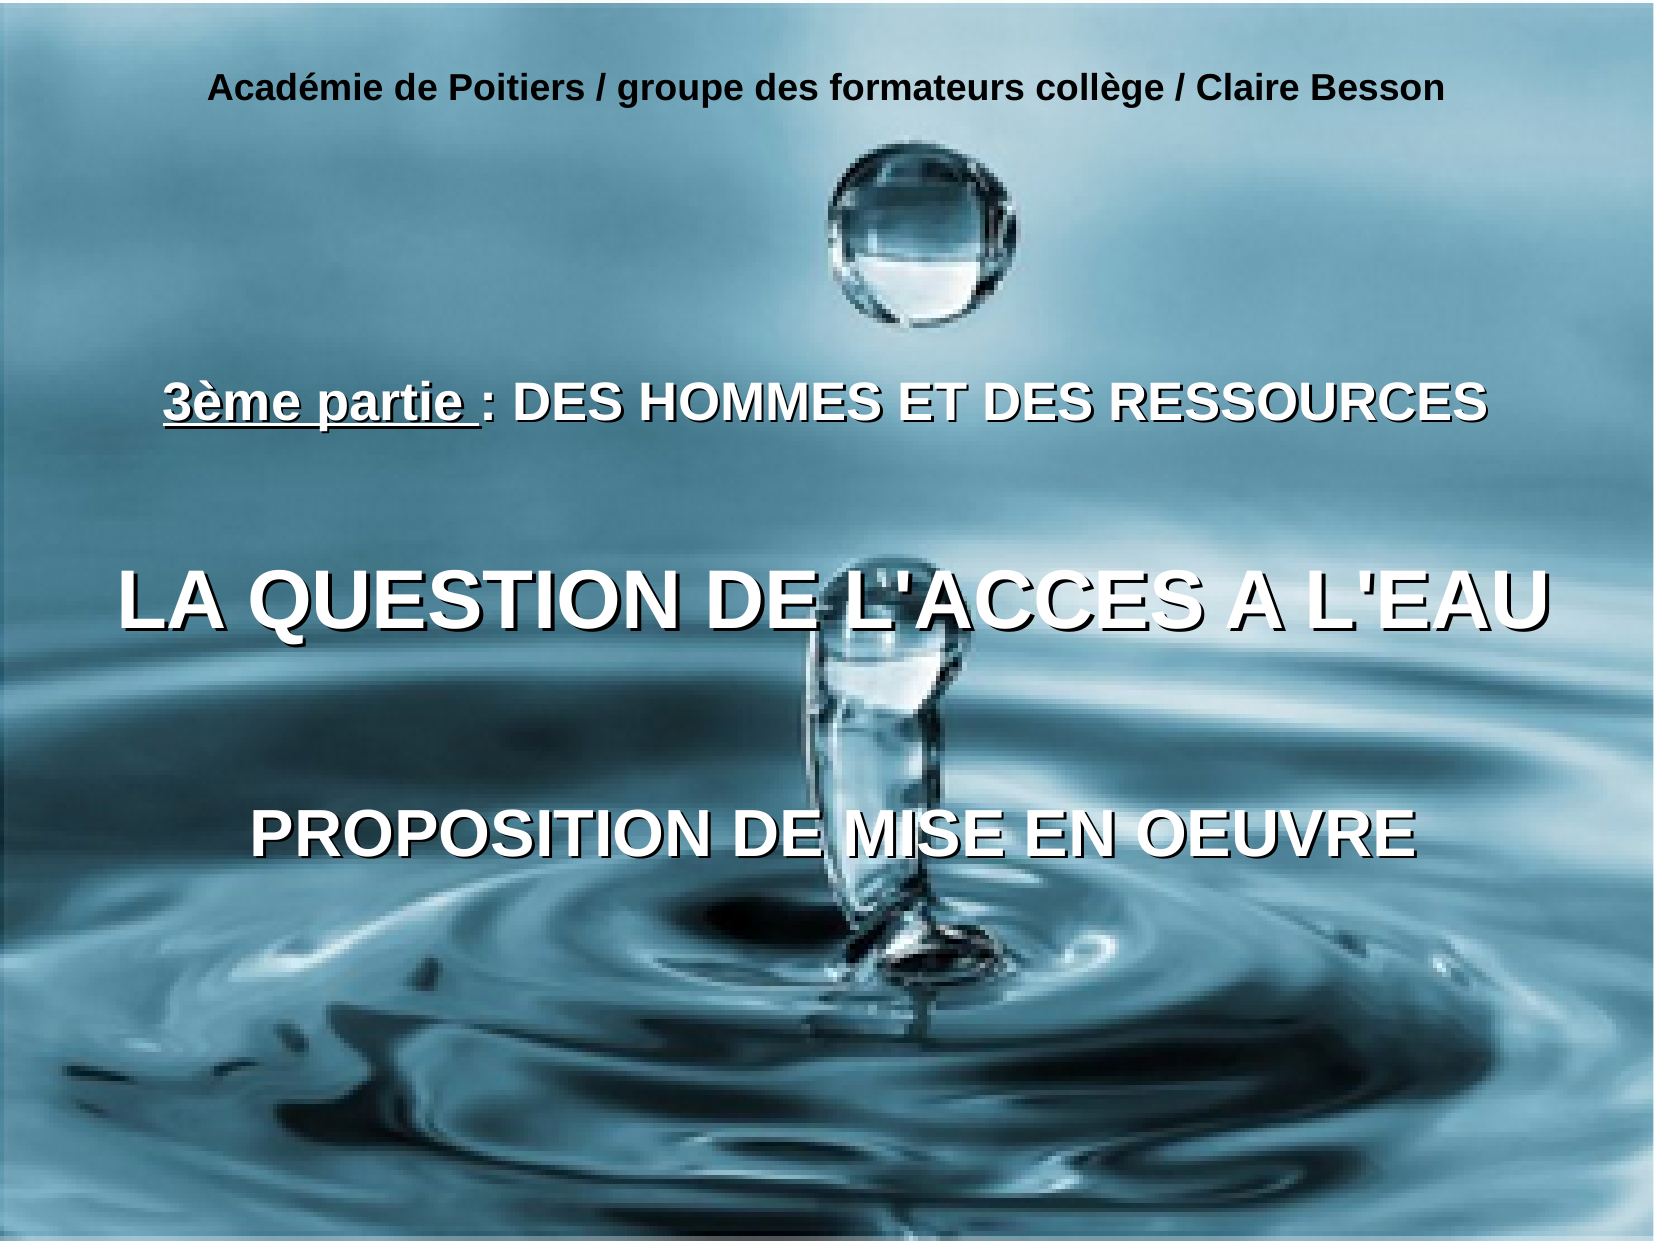

Académie de Poitiers / groupe des formateurs collège / Claire Besson
3ème partie : DES HOMMES ET DES RESSOURCES
LA QUESTION DE L'ACCES A L'EAU
PROPOSITION DE MISE EN OEUVRE